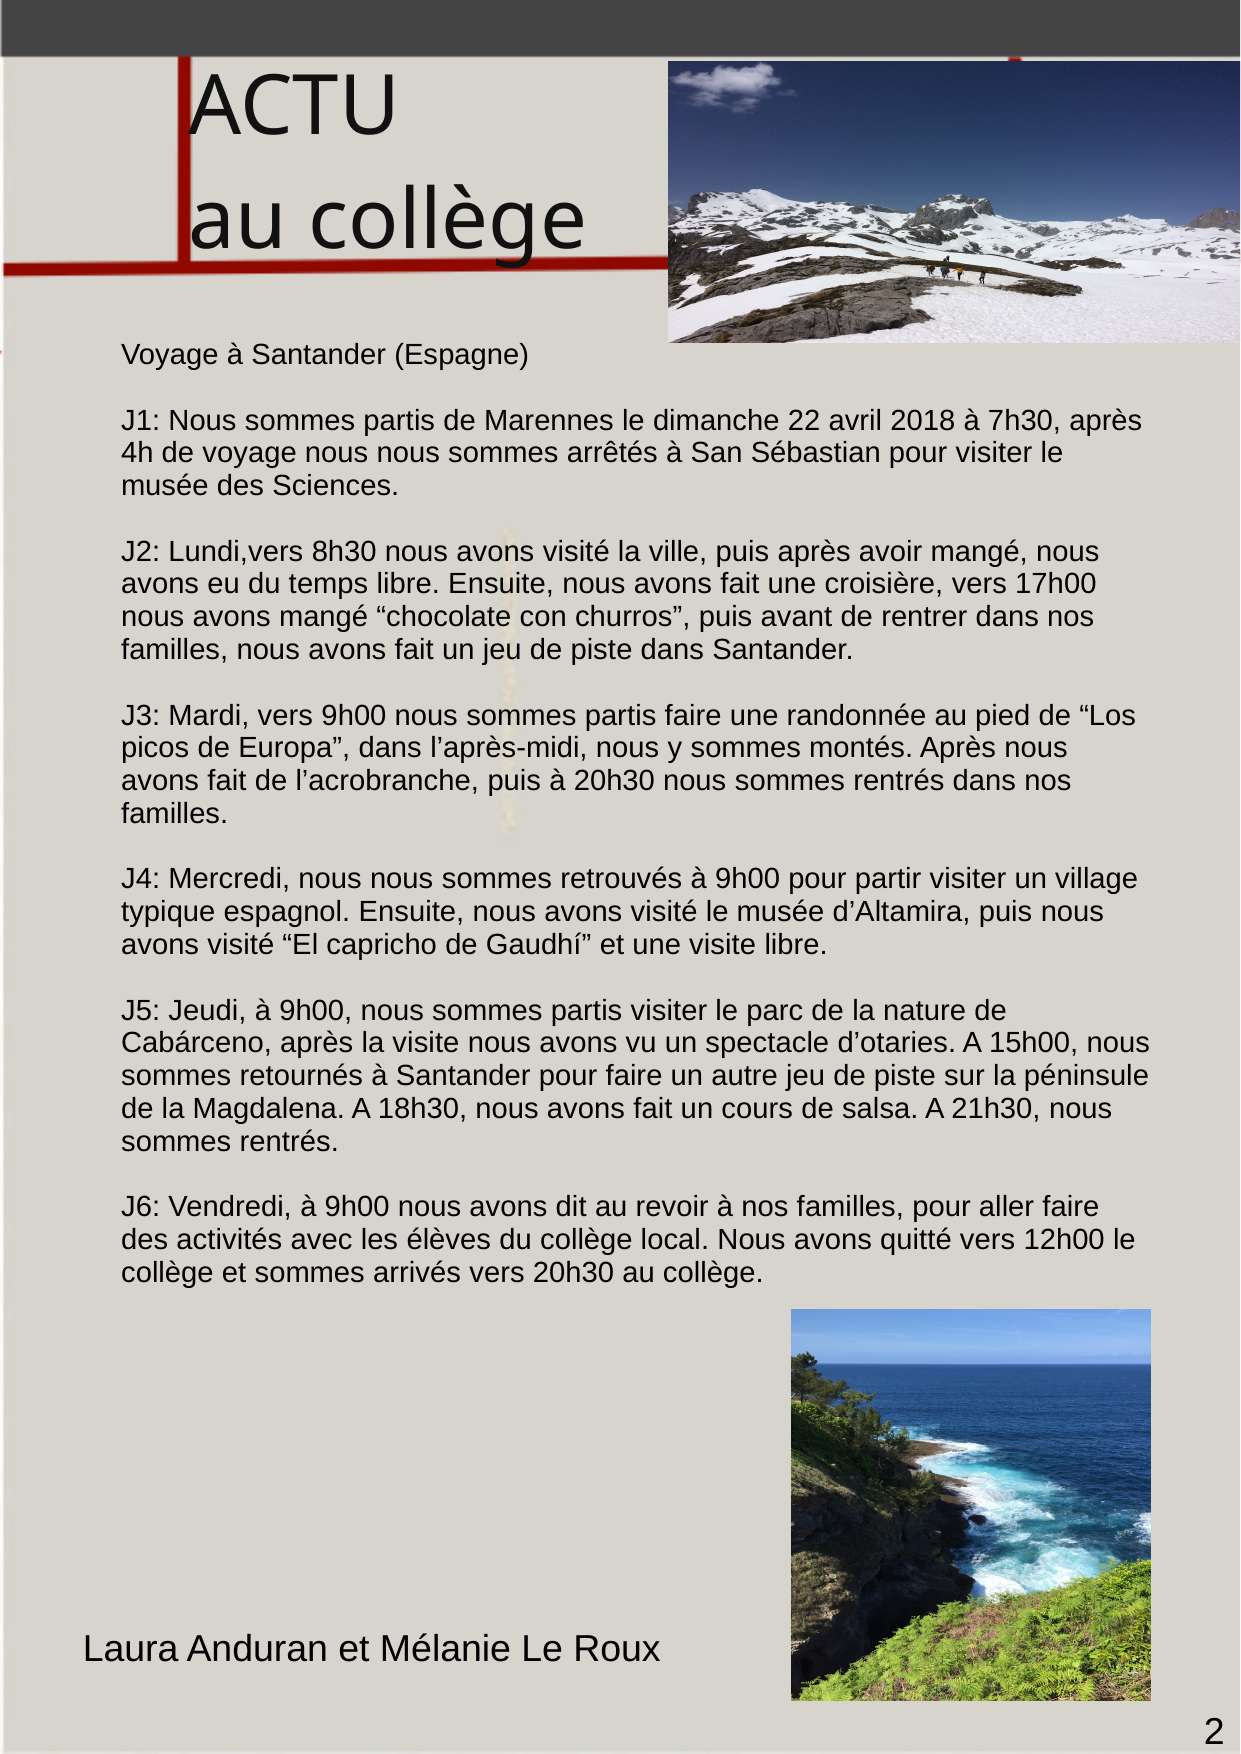

# ACTU au collège
Voyage à Santander (Espagne)
J1: Nous sommes partis de Marennes le dimanche 22 avril 2018 à 7h30, après 4h de voyage nous nous sommes arrêtés à San Sébastian pour visiter le musée des Sciences.
J2: Lundi,vers 8h30 nous avons visité la ville, puis après avoir mangé, nous avons eu du temps libre. Ensuite, nous avons fait une croisière, vers 17h00 nous avons mangé “chocolate con churros”, puis avant de rentrer dans nos familles, nous avons fait un jeu de piste dans Santander.
J3: Mardi, vers 9h00 nous sommes partis faire une randonnée au pied de “Los picos de Europa”, dans l’après-midi, nous y sommes montés. Après nous avons fait de l’acrobranche, puis à 20h30 nous sommes rentrés dans nos familles.
J4: Mercredi, nous nous sommes retrouvés à 9h00 pour partir visiter un village typique espagnol. Ensuite, nous avons visité le musée d’Altamira, puis nous avons visité “El capricho de Gaudhí” et une visite libre.
J5: Jeudi, à 9h00, nous sommes partis visiter le parc de la nature de Cabárceno, après la visite nous avons vu un spectacle d’otaries. A 15h00, nous sommes retournés à Santander pour faire un autre jeu de piste sur la péninsule de la Magdalena. A 18h30, nous avons fait un cours de salsa. A 21h30, nous sommes rentrés.
J6: Vendredi, à 9h00 nous avons dit au revoir à nos familles, pour aller faire des activités avec les élèves du collège local. Nous avons quitté vers 12h00 le collège et sommes arrivés vers 20h30 au collège.
Laura Anduran et Mélanie Le Roux
2